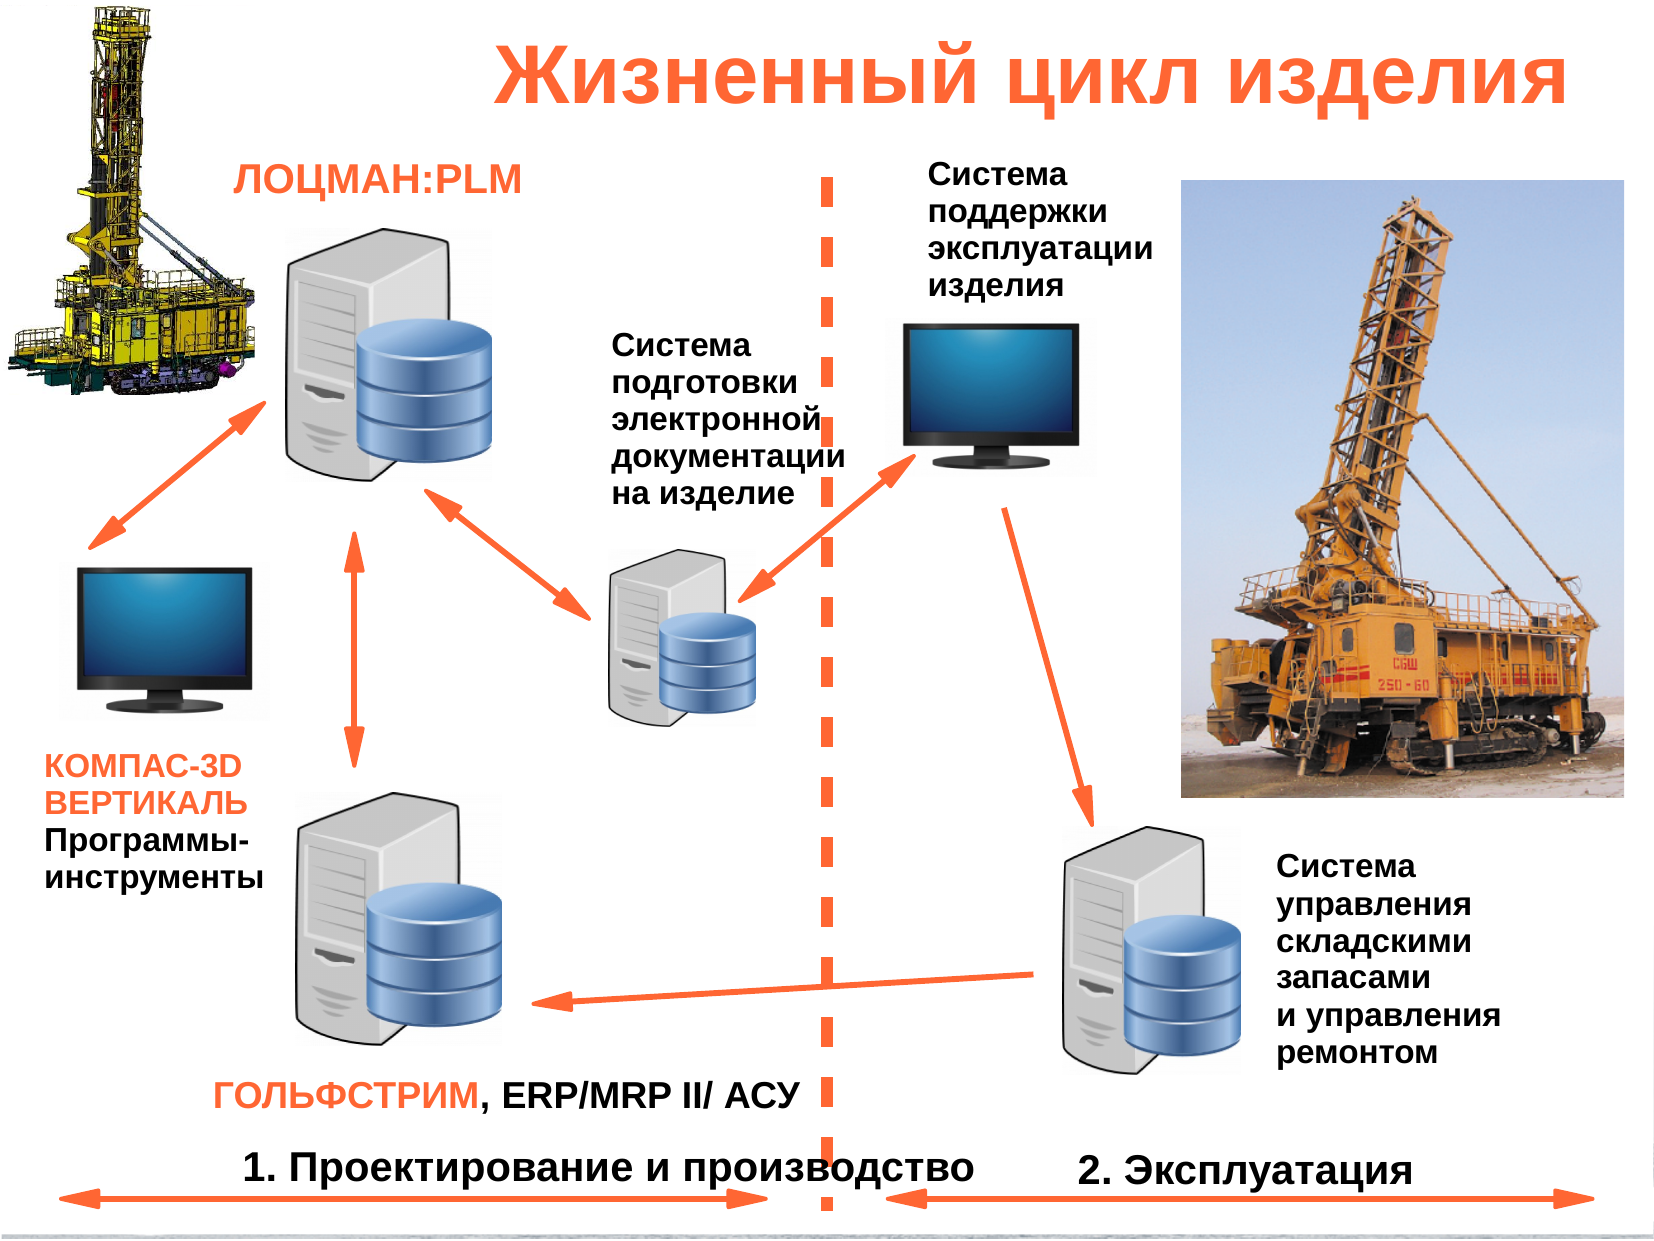

# Жизненный цикл изделия
Система
поддержки
эксплуатации
изделия
ЛОЦМАН:PLM
Система
подготовки
электронной
документации
на изделие
КОМПАС-3D
ВЕРТИКАЛЬ
Программы-
инструменты
Система
управления
складскими
запасами
и управления
ремонтом
ГОЛЬФСТРИМ, ERP/MRP II/ АСУ
1. Проектирование и производство
2. Эксплуатация